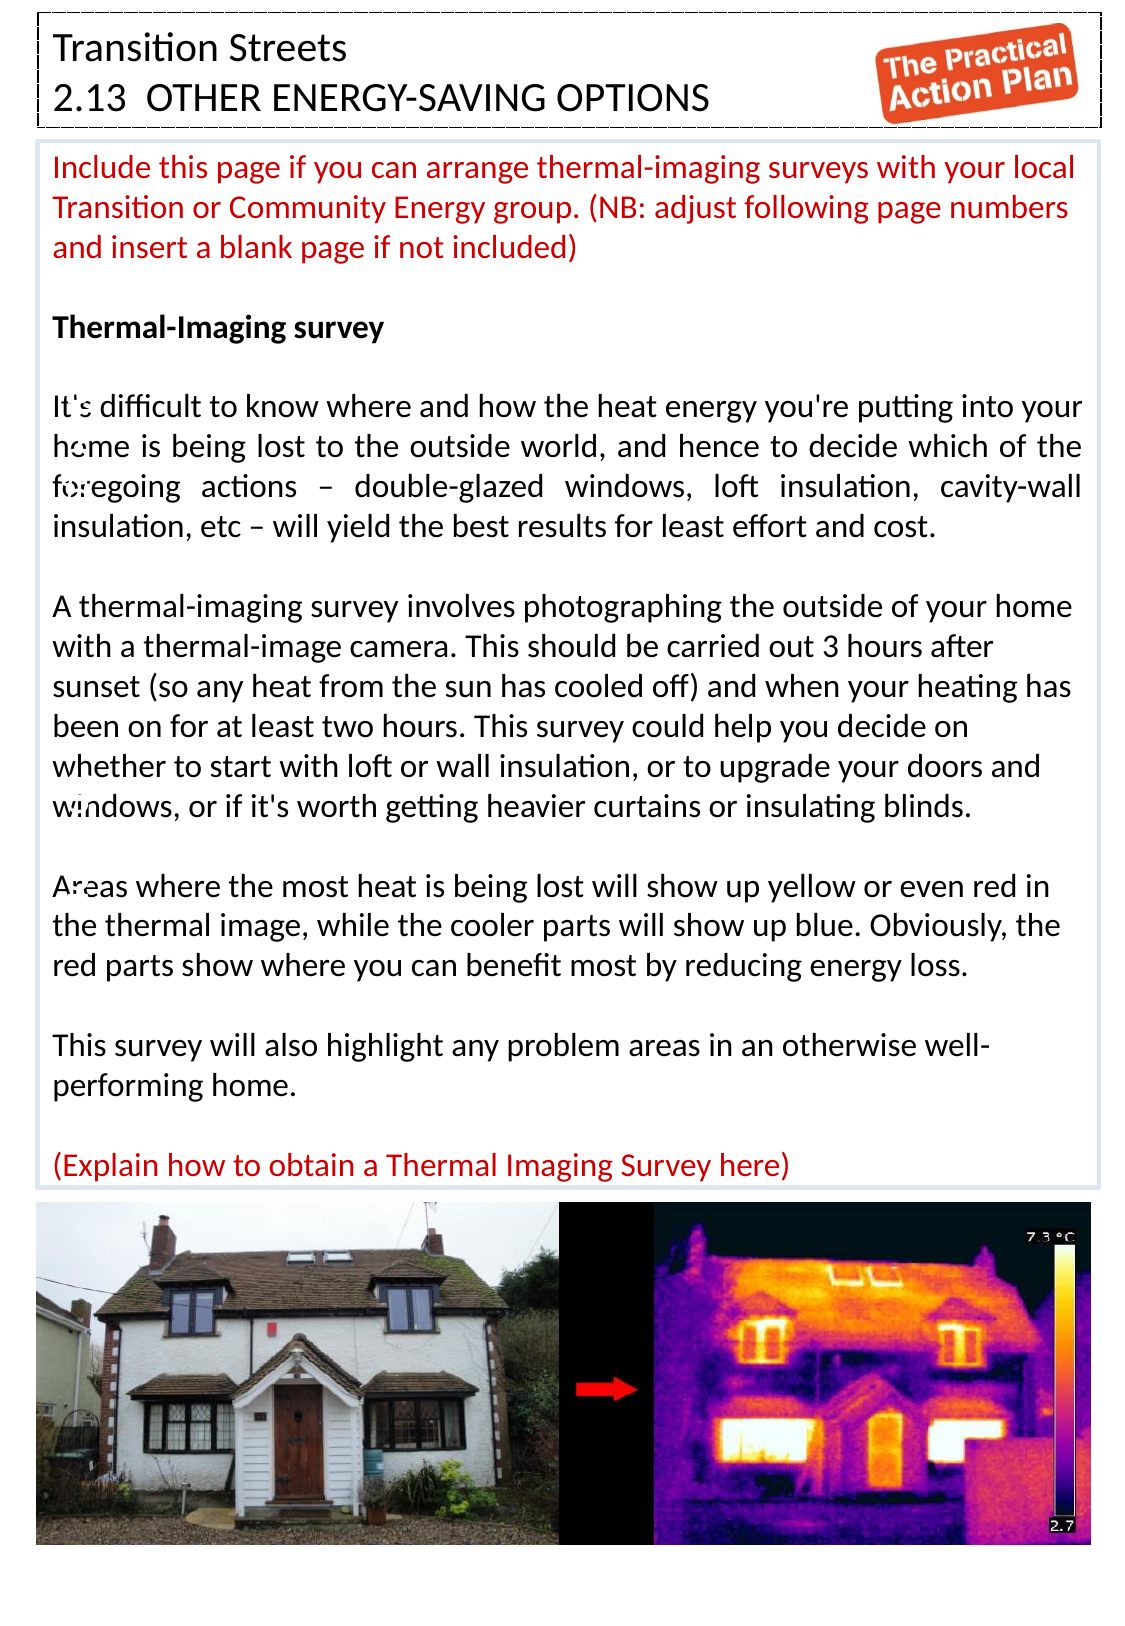

Transition Streets
2.13 OTHER ENERGY-SAVING OPTIONS
Include this page if you can arrange thermal-imaging surveys with your local Transition or Community Energy group. (NB: adjust following page numbers and insert a blank page if not included)
Thermal-Imaging survey
It's difficult to know where and how the heat energy you're putting into your home is being lost to the outside world, and hence to decide which of the foregoing actions – double-glazed windows, loft insulation, cavity-wall insulation, etc – will yield the best results for least effort and cost.
A thermal-imaging survey involves photographing the outside of your home with a thermal-image camera. This should be carried out 3 hours after sunset (so any heat from the sun has cooled off) and when your heating has been on for at least two hours. This survey could help you decide on whether to start with loft or wall insulation, or to upgrade your doors and windows, or if it's worth getting heavier curtains or insulating blinds.
Areas where the most heat is being lost will show up yellow or even red in the thermal image, while the cooler parts will show up blue. Obviously, the red parts show where you can benefit most by reducing energy loss.
This survey will also highlight any problem areas in an otherwise well- performing home.
(Explain how to obtain a Thermal Imaging Survey here)
Challenge
Solution